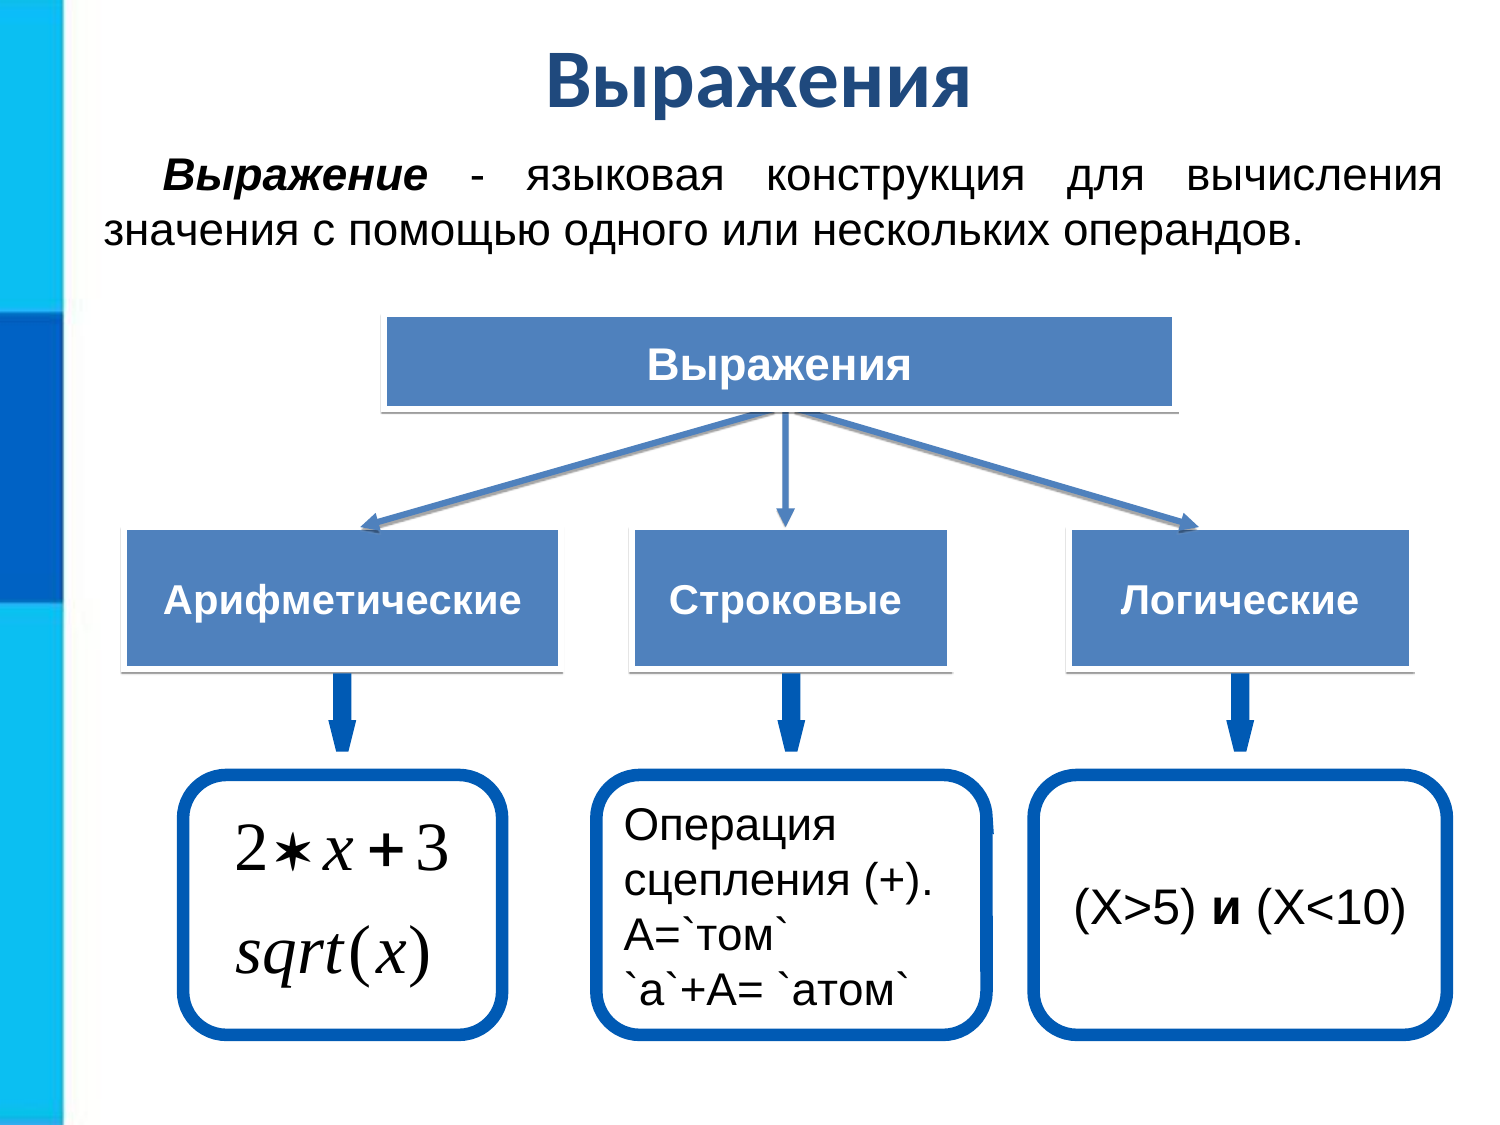

Выражения
Выражение - языковая конструкция для вычисления значения с помощью одного или нескольких операндов.
Выражения
Арифметические
Строковые
Логические
Операция
сцепления (+).
А=`том`
`a`+А= `атом`
(X>5) и (X<10)